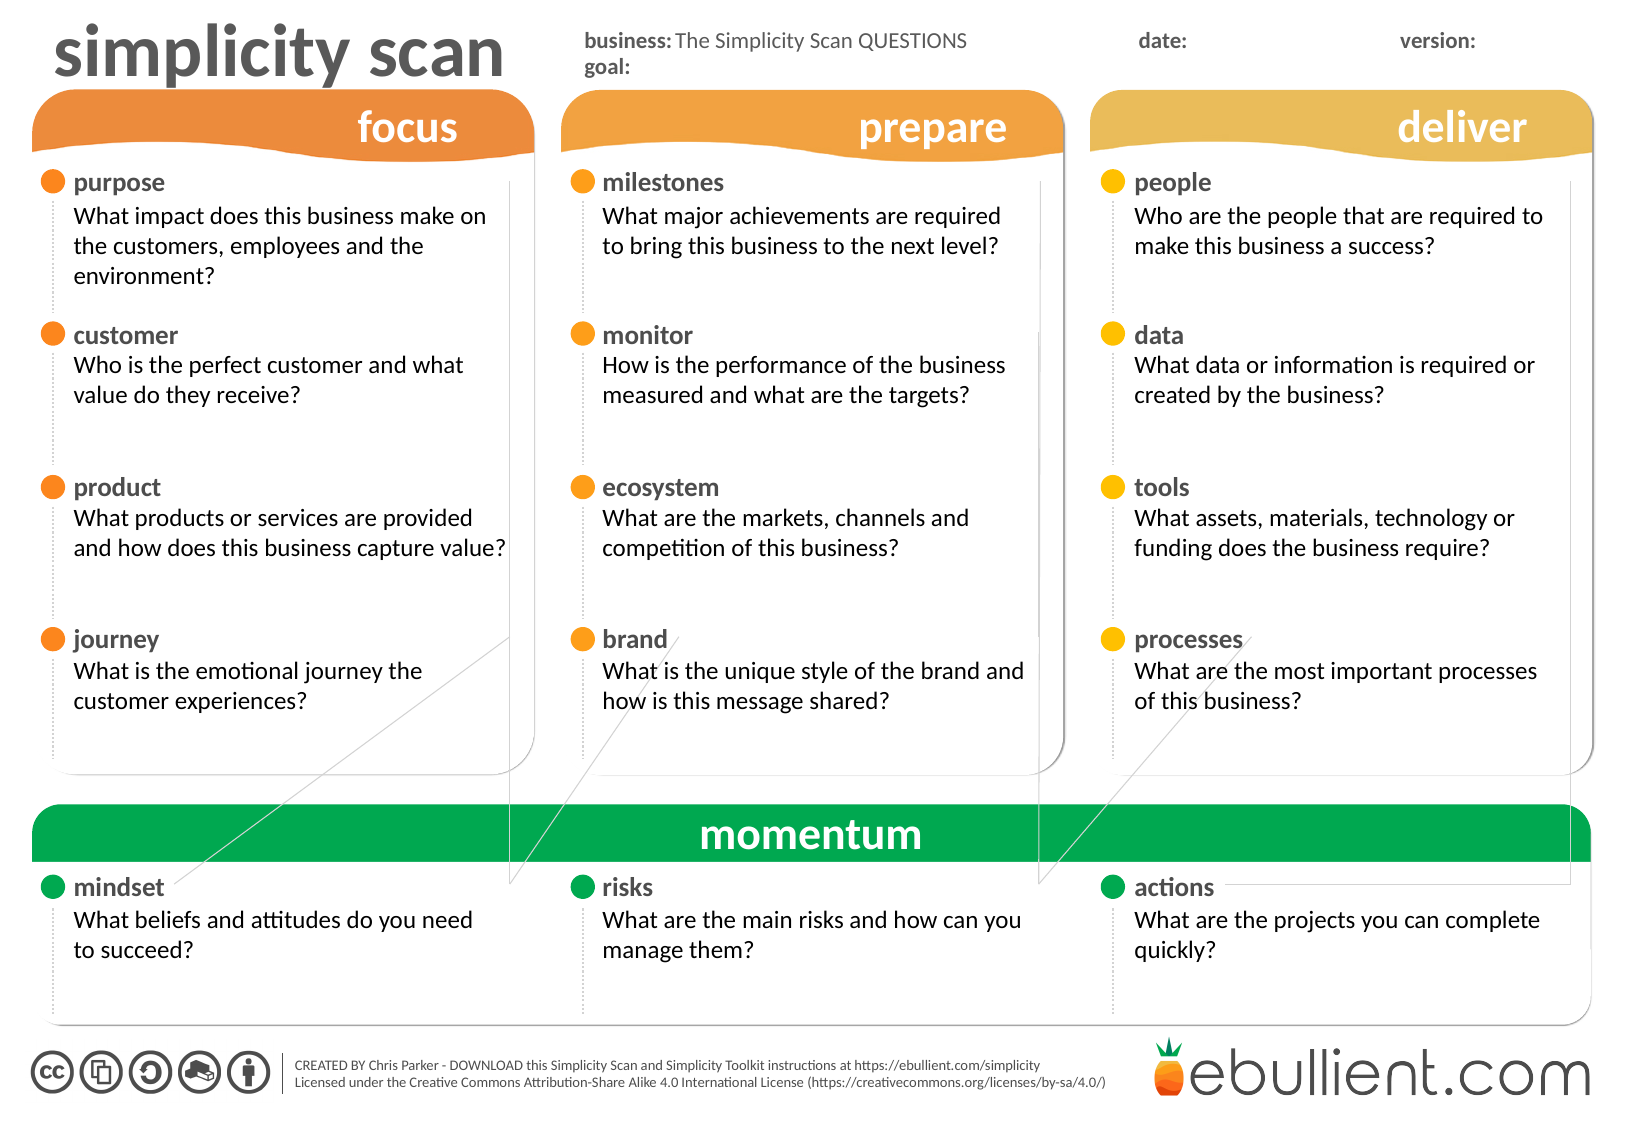

The Simplicity Scan QUESTIONS
What impact does this business make on the customers, employees and the environment?
What major achievements are required to bring this business to the next level?
Who are the people that are required to make this business a success?
Who is the perfect customer and what value do they receive?
How is the performance of the business measured and what are the targets?
What data or information is required or created by the business?
What products or services are provided and how does this business capture value?
What are the markets, channels and competition of this business?
What assets, materials, technology or funding does the business require?
What is the emotional journey the customer experiences?
What is the unique style of the brand and how is this message shared?
What are the most important processes of this business?
What beliefs and attitudes do you need to succeed?
What are the main risks and how can you manage them?
What are the projects you can complete quickly?